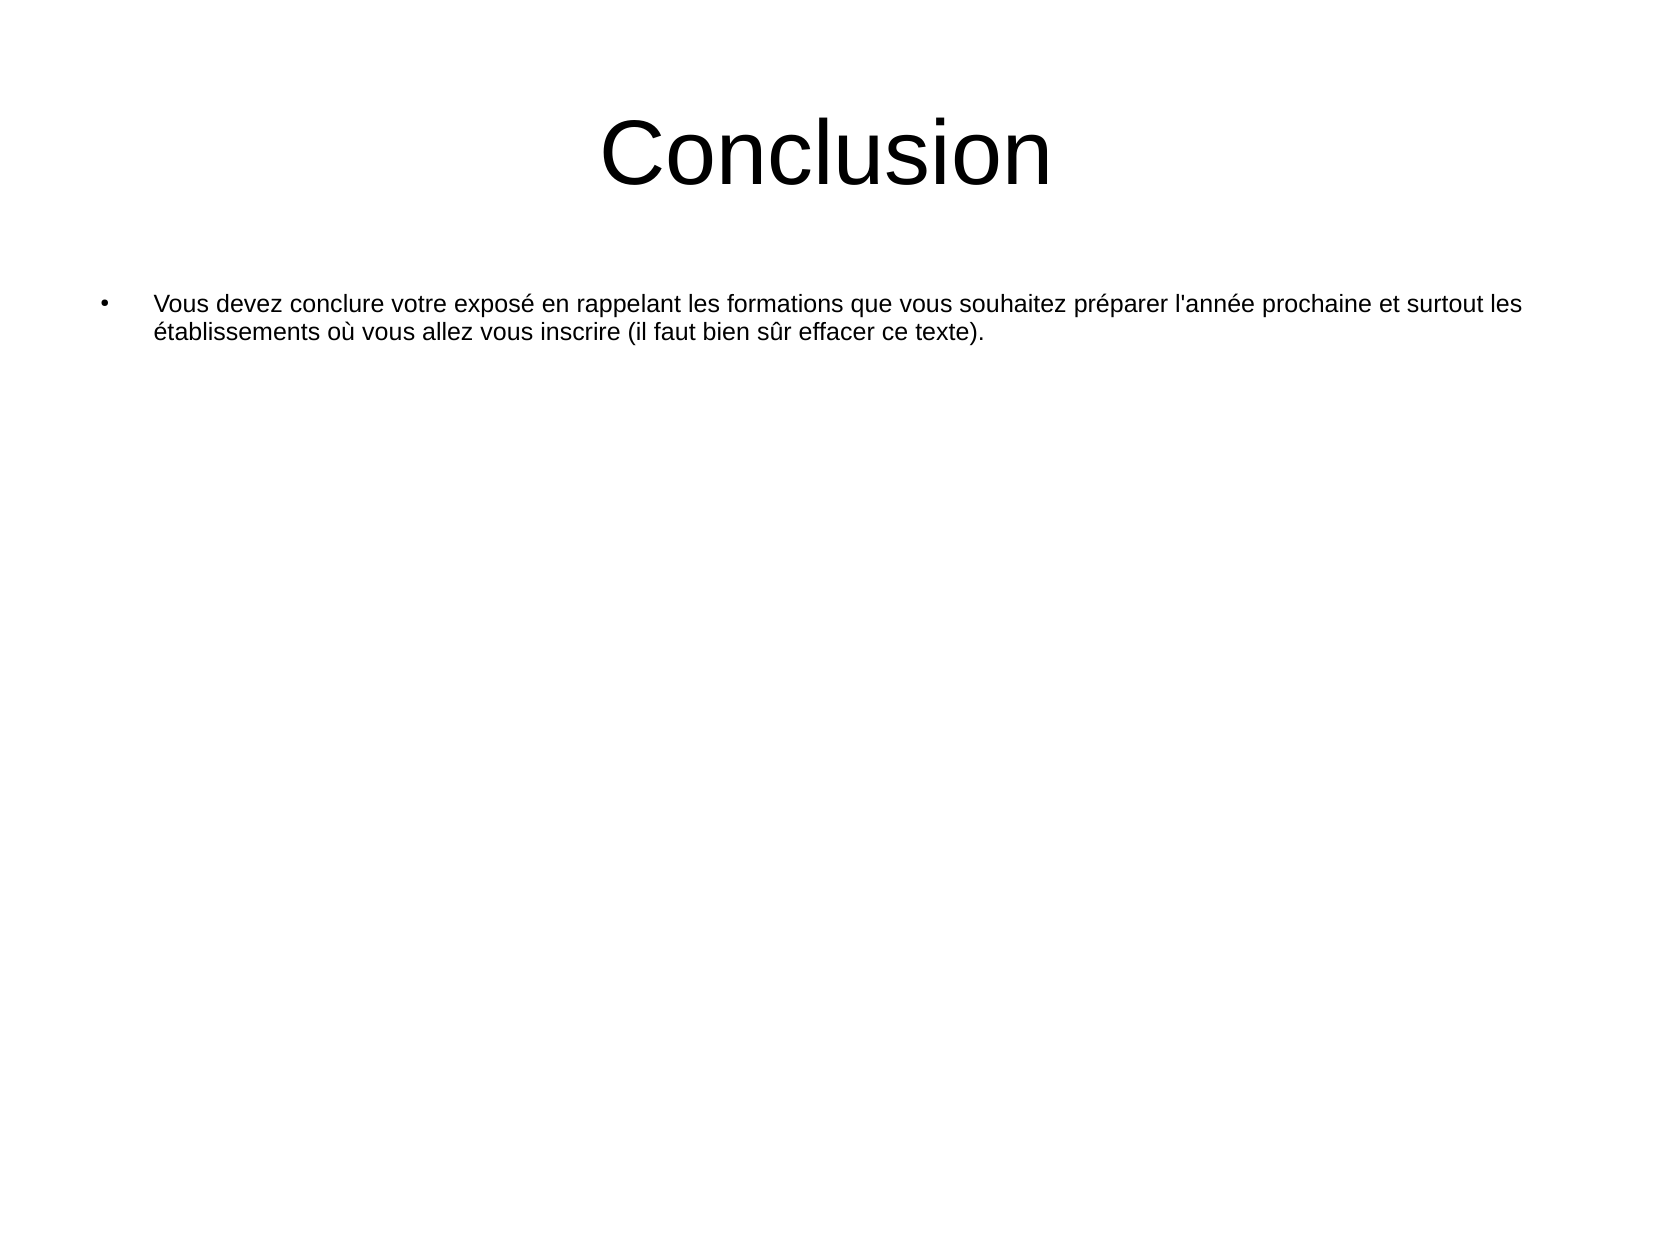

# Conclusion
Vous devez conclure votre exposé en rappelant les formations que vous souhaitez préparer l'année prochaine et surtout les établissements où vous allez vous inscrire (il faut bien sûr effacer ce texte).